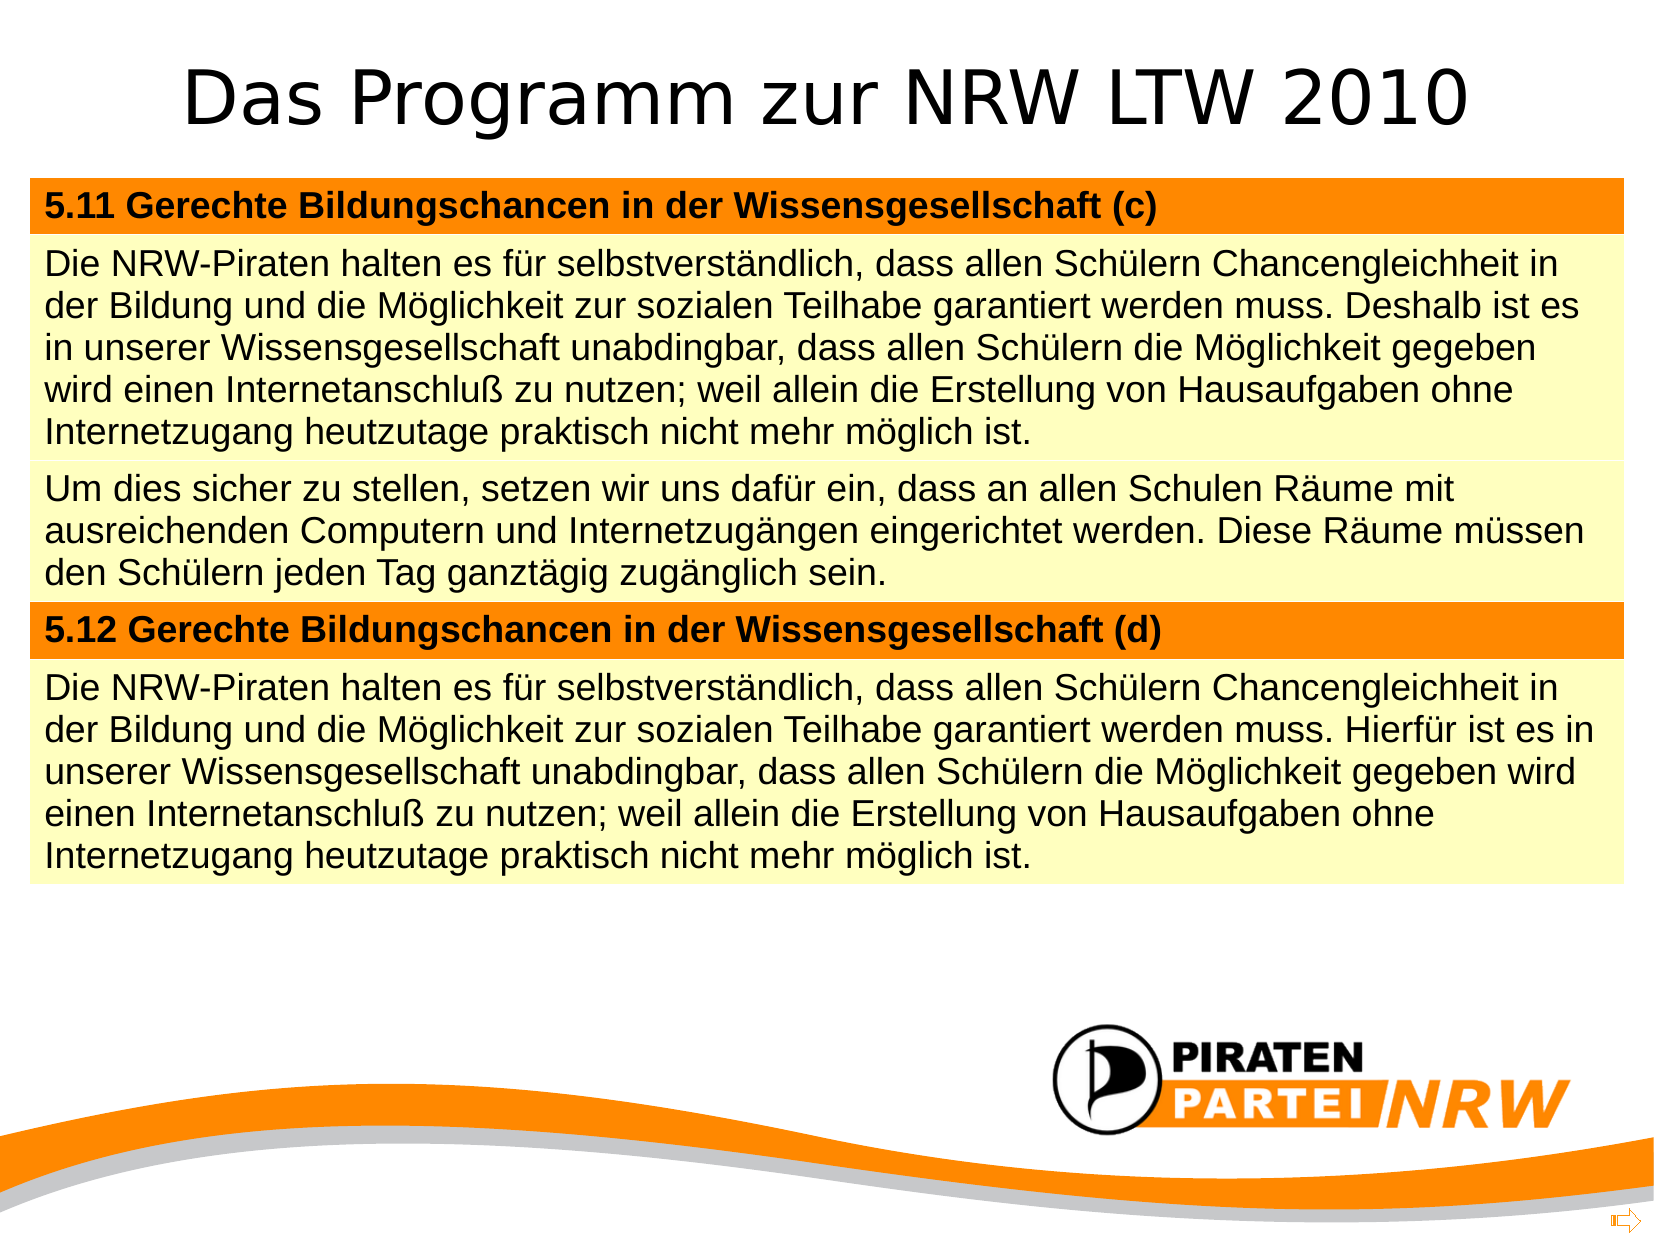

# Das Programm zur NRW LTW 2010
| 5.11 Gerechte Bildungschancen in der Wissensgesellschaft (c) |
| --- |
| Die NRW-Piraten halten es für selbstverständlich, dass allen Schülern Chancengleichheit in der Bildung und die Möglichkeit zur sozialen Teilhabe garantiert werden muss. Deshalb ist es in unserer Wissensgesellschaft unabdingbar, dass allen Schülern die Möglichkeit gegeben wird einen Internetanschluß zu nutzen; weil allein die Erstellung von Hausaufgaben ohne Internetzugang heutzutage praktisch nicht mehr möglich ist. |
| Um dies sicher zu stellen, setzen wir uns dafür ein, dass an allen Schulen Räume mit ausreichenden Computern und Internetzugängen eingerichtet werden. Diese Räume müssen den Schülern jeden Tag ganztägig zugänglich sein. |
| 5.12 Gerechte Bildungschancen in der Wissensgesellschaft (d) |
| Die NRW-Piraten halten es für selbstverständlich, dass allen Schülern Chancengleichheit in der Bildung und die Möglichkeit zur sozialen Teilhabe garantiert werden muss. Hierfür ist es in unserer Wissensgesellschaft unabdingbar, dass allen Schülern die Möglichkeit gegeben wird einen Internetanschluß zu nutzen; weil allein die Erstellung von Hausaufgaben ohne Internetzugang heutzutage praktisch nicht mehr möglich ist. |